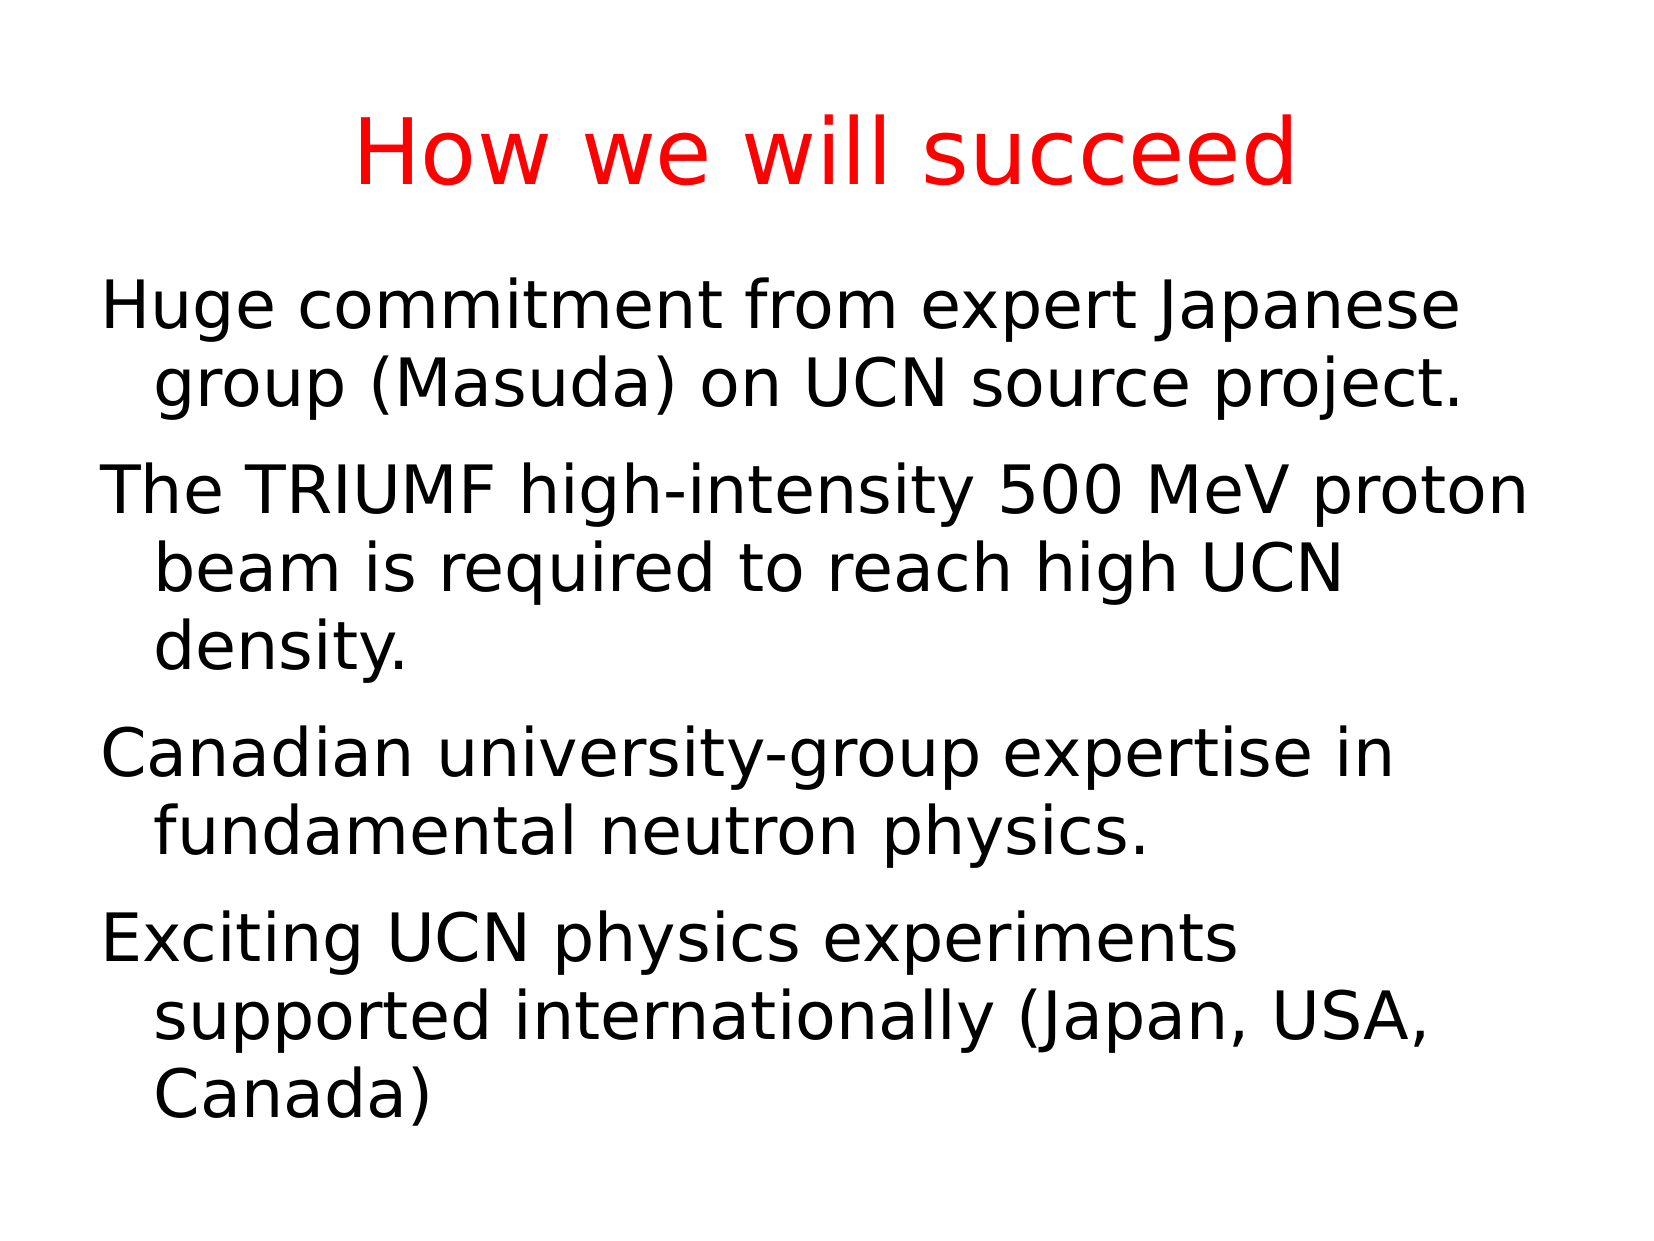

# How we will succeed
Huge commitment from expert Japanese group (Masuda) on UCN source project.
The TRIUMF high-intensity 500 MeV proton beam is required to reach high UCN density.
Canadian university-group expertise in fundamental neutron physics.
Exciting UCN physics experiments supported internationally (Japan, USA, Canada)